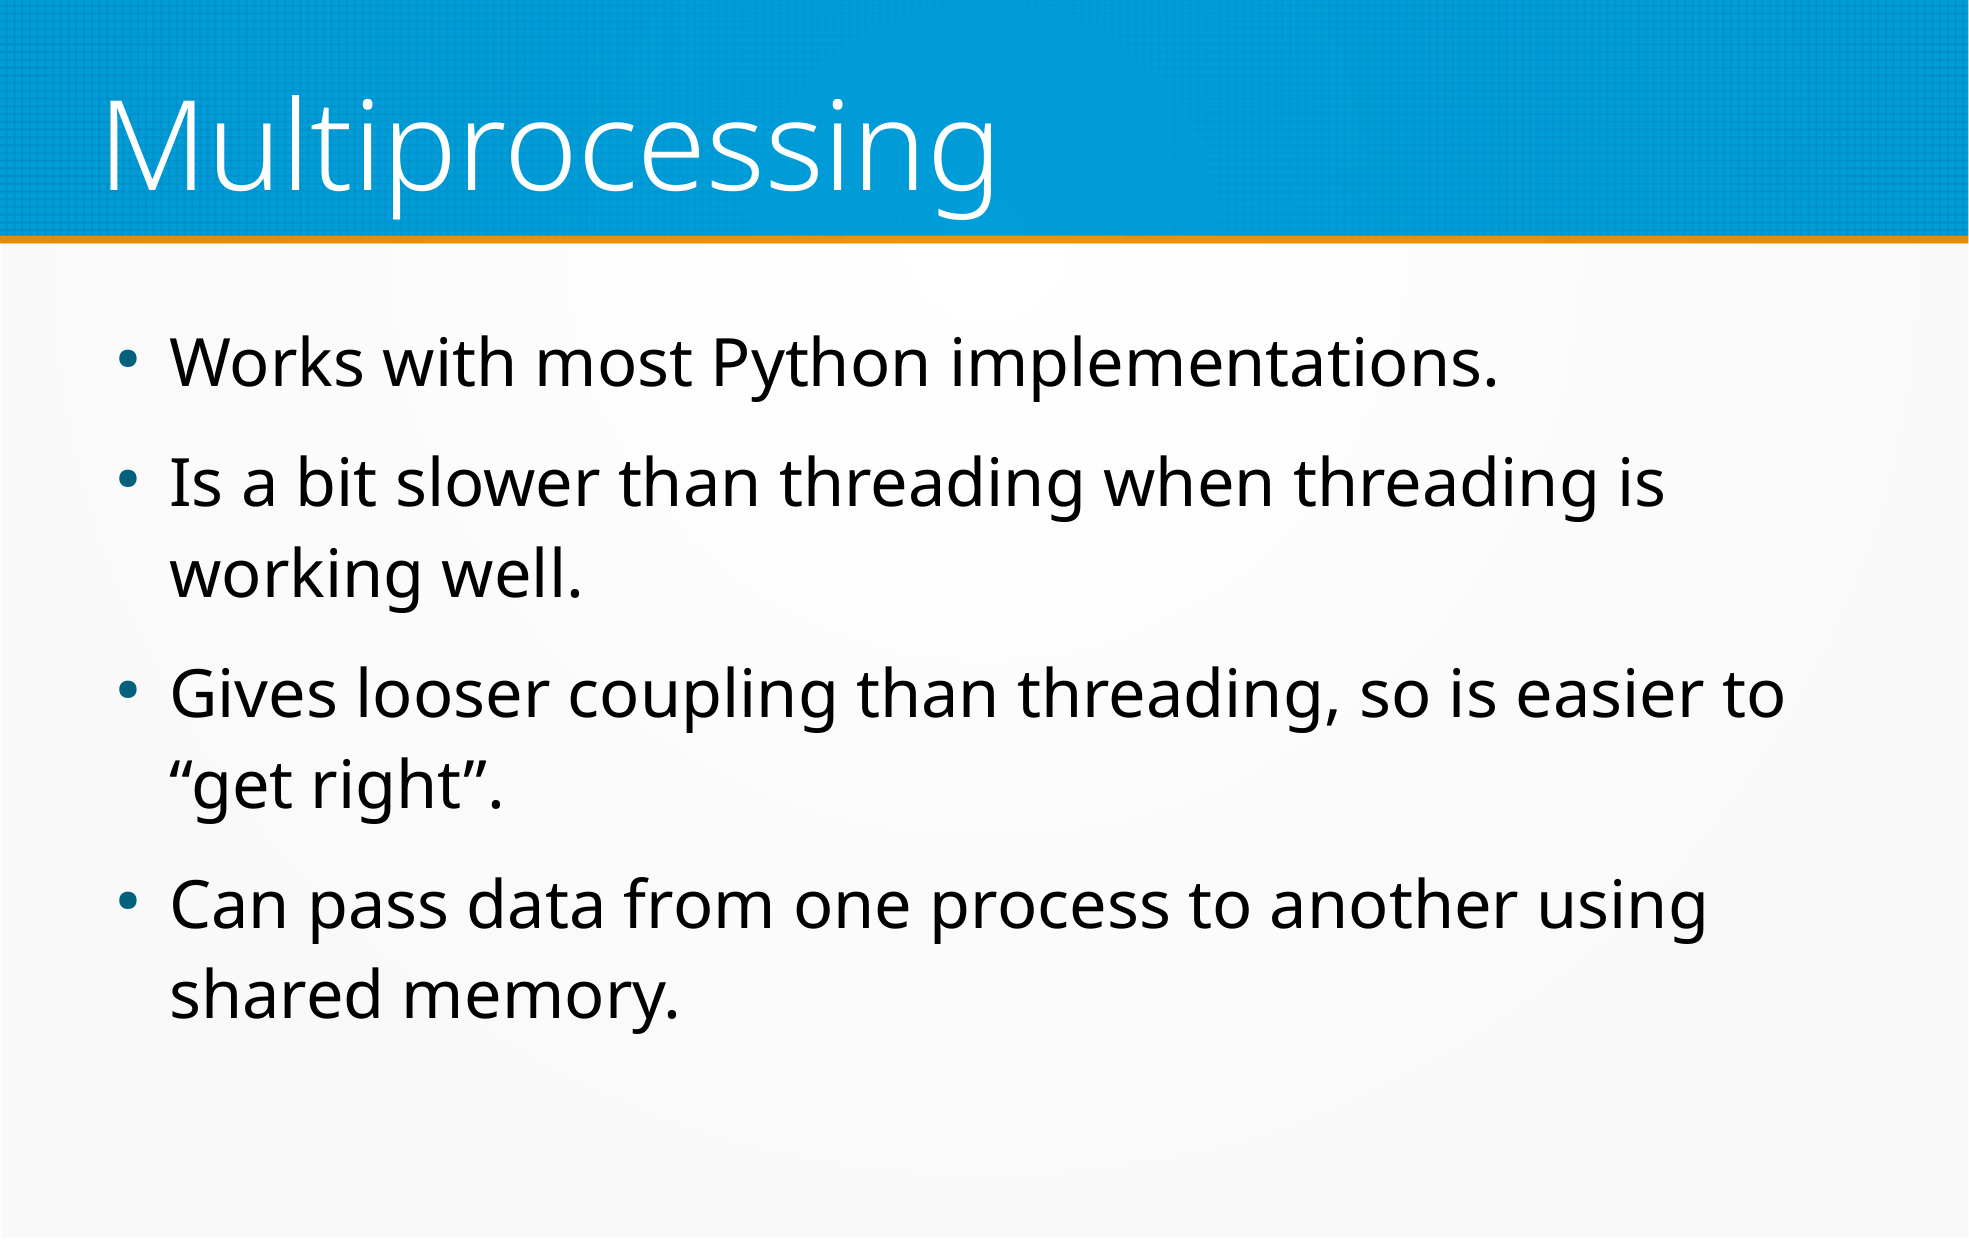

# Multiprocessing
Works with most Python implementations.
Is a bit slower than threading when threading is working well.
Gives looser coupling than threading, so is easier to “get right”.
Can pass data from one process to another using shared memory.